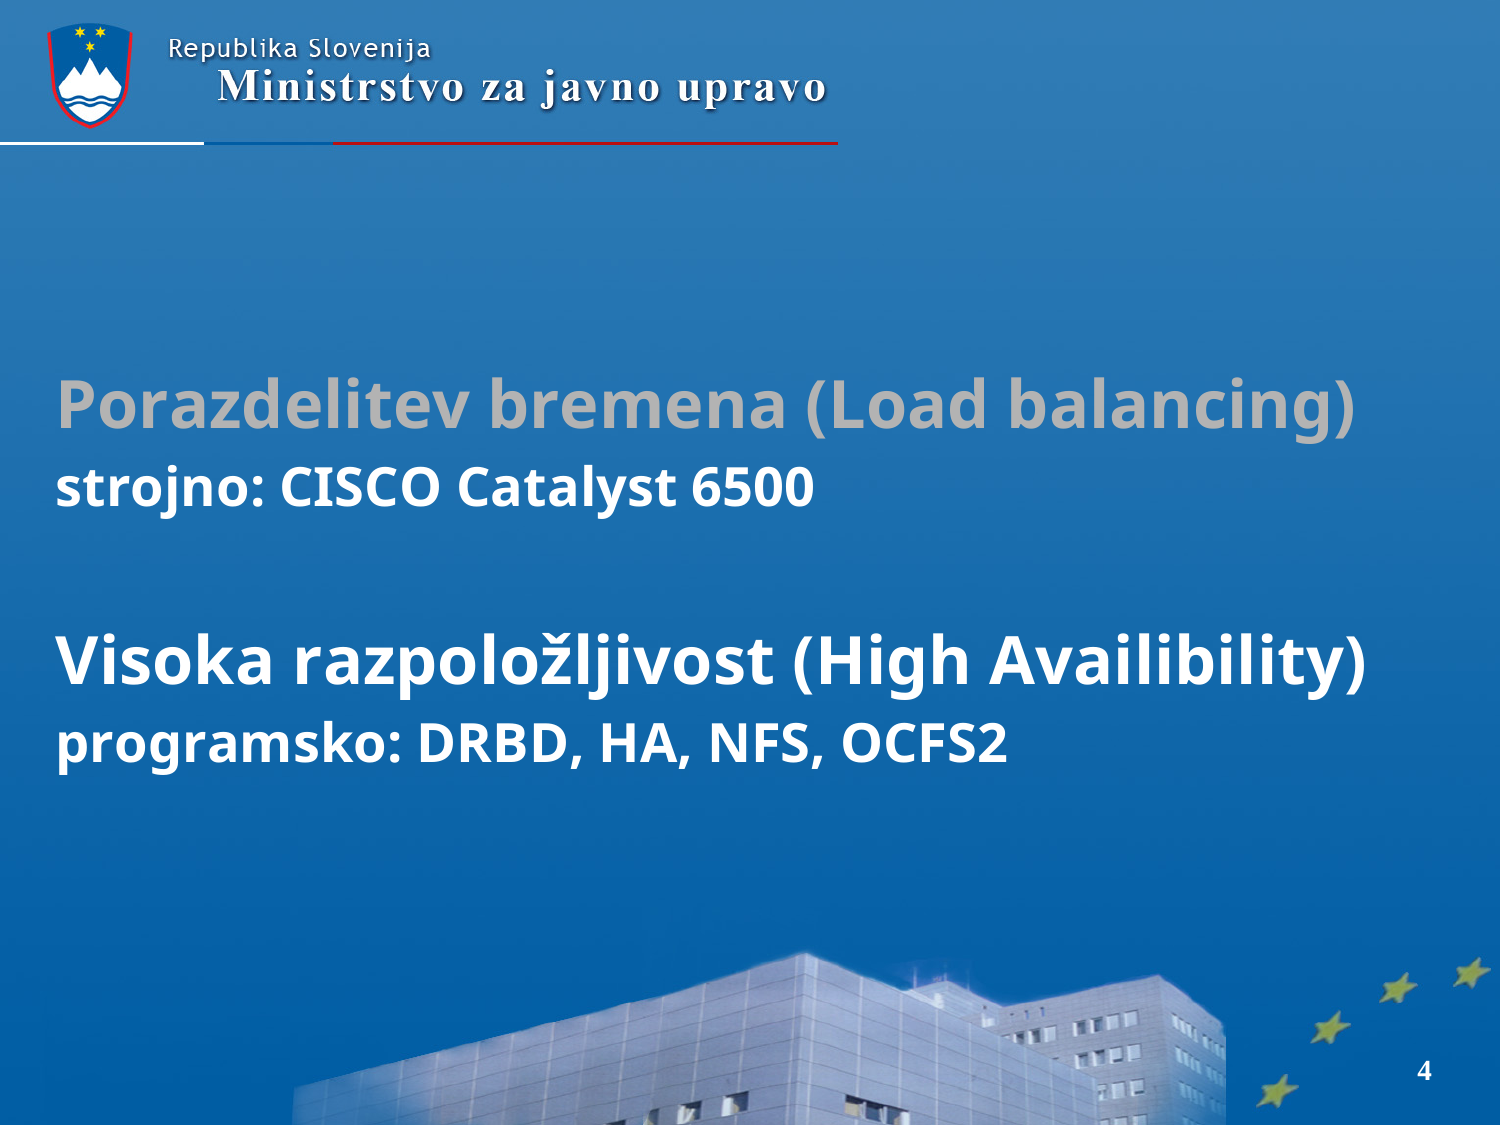

# Porazdelitev bremena (Load balancing) strojno: CISCO Catalyst 6500 Visoka razpoložljivost (High Availibility) programsko: DRBD, HA, NFS, OCFS2
4